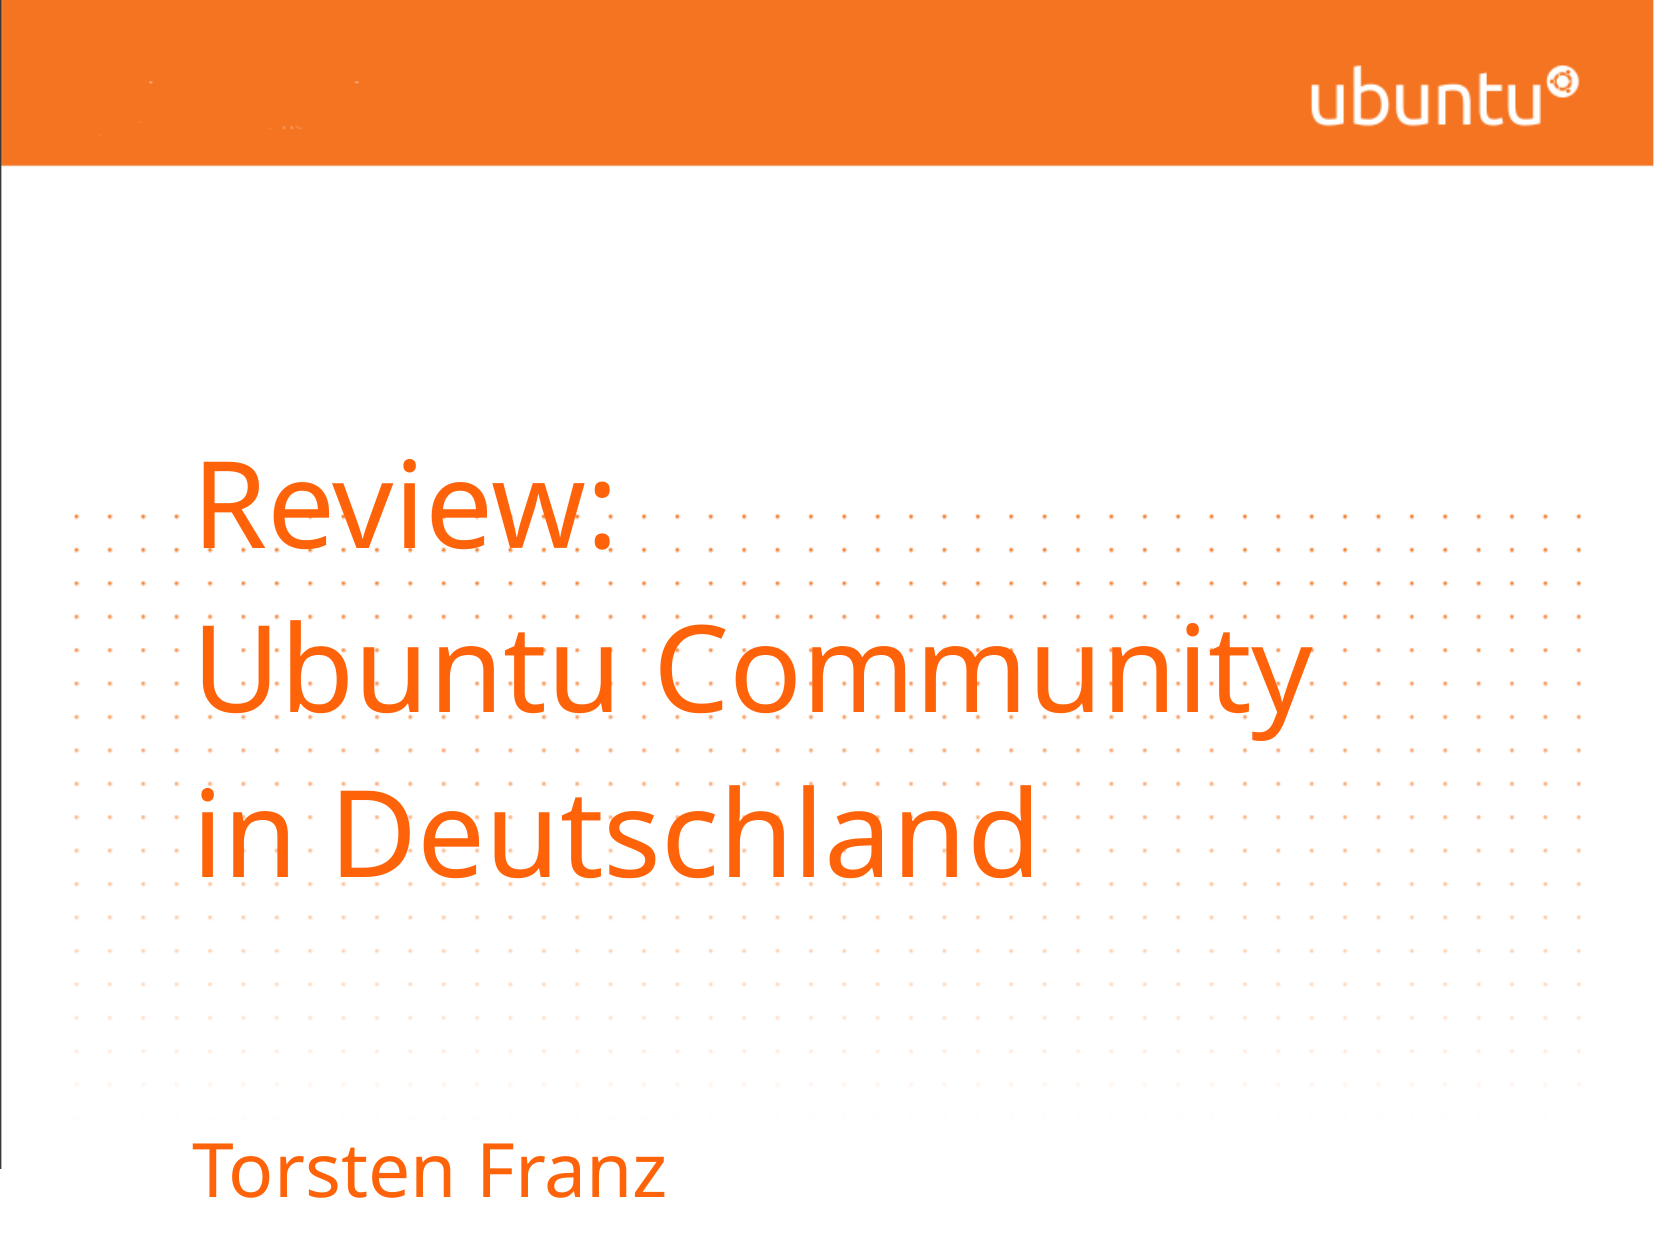

Review:
Ubuntu Community in Deutschland
Torsten Franz